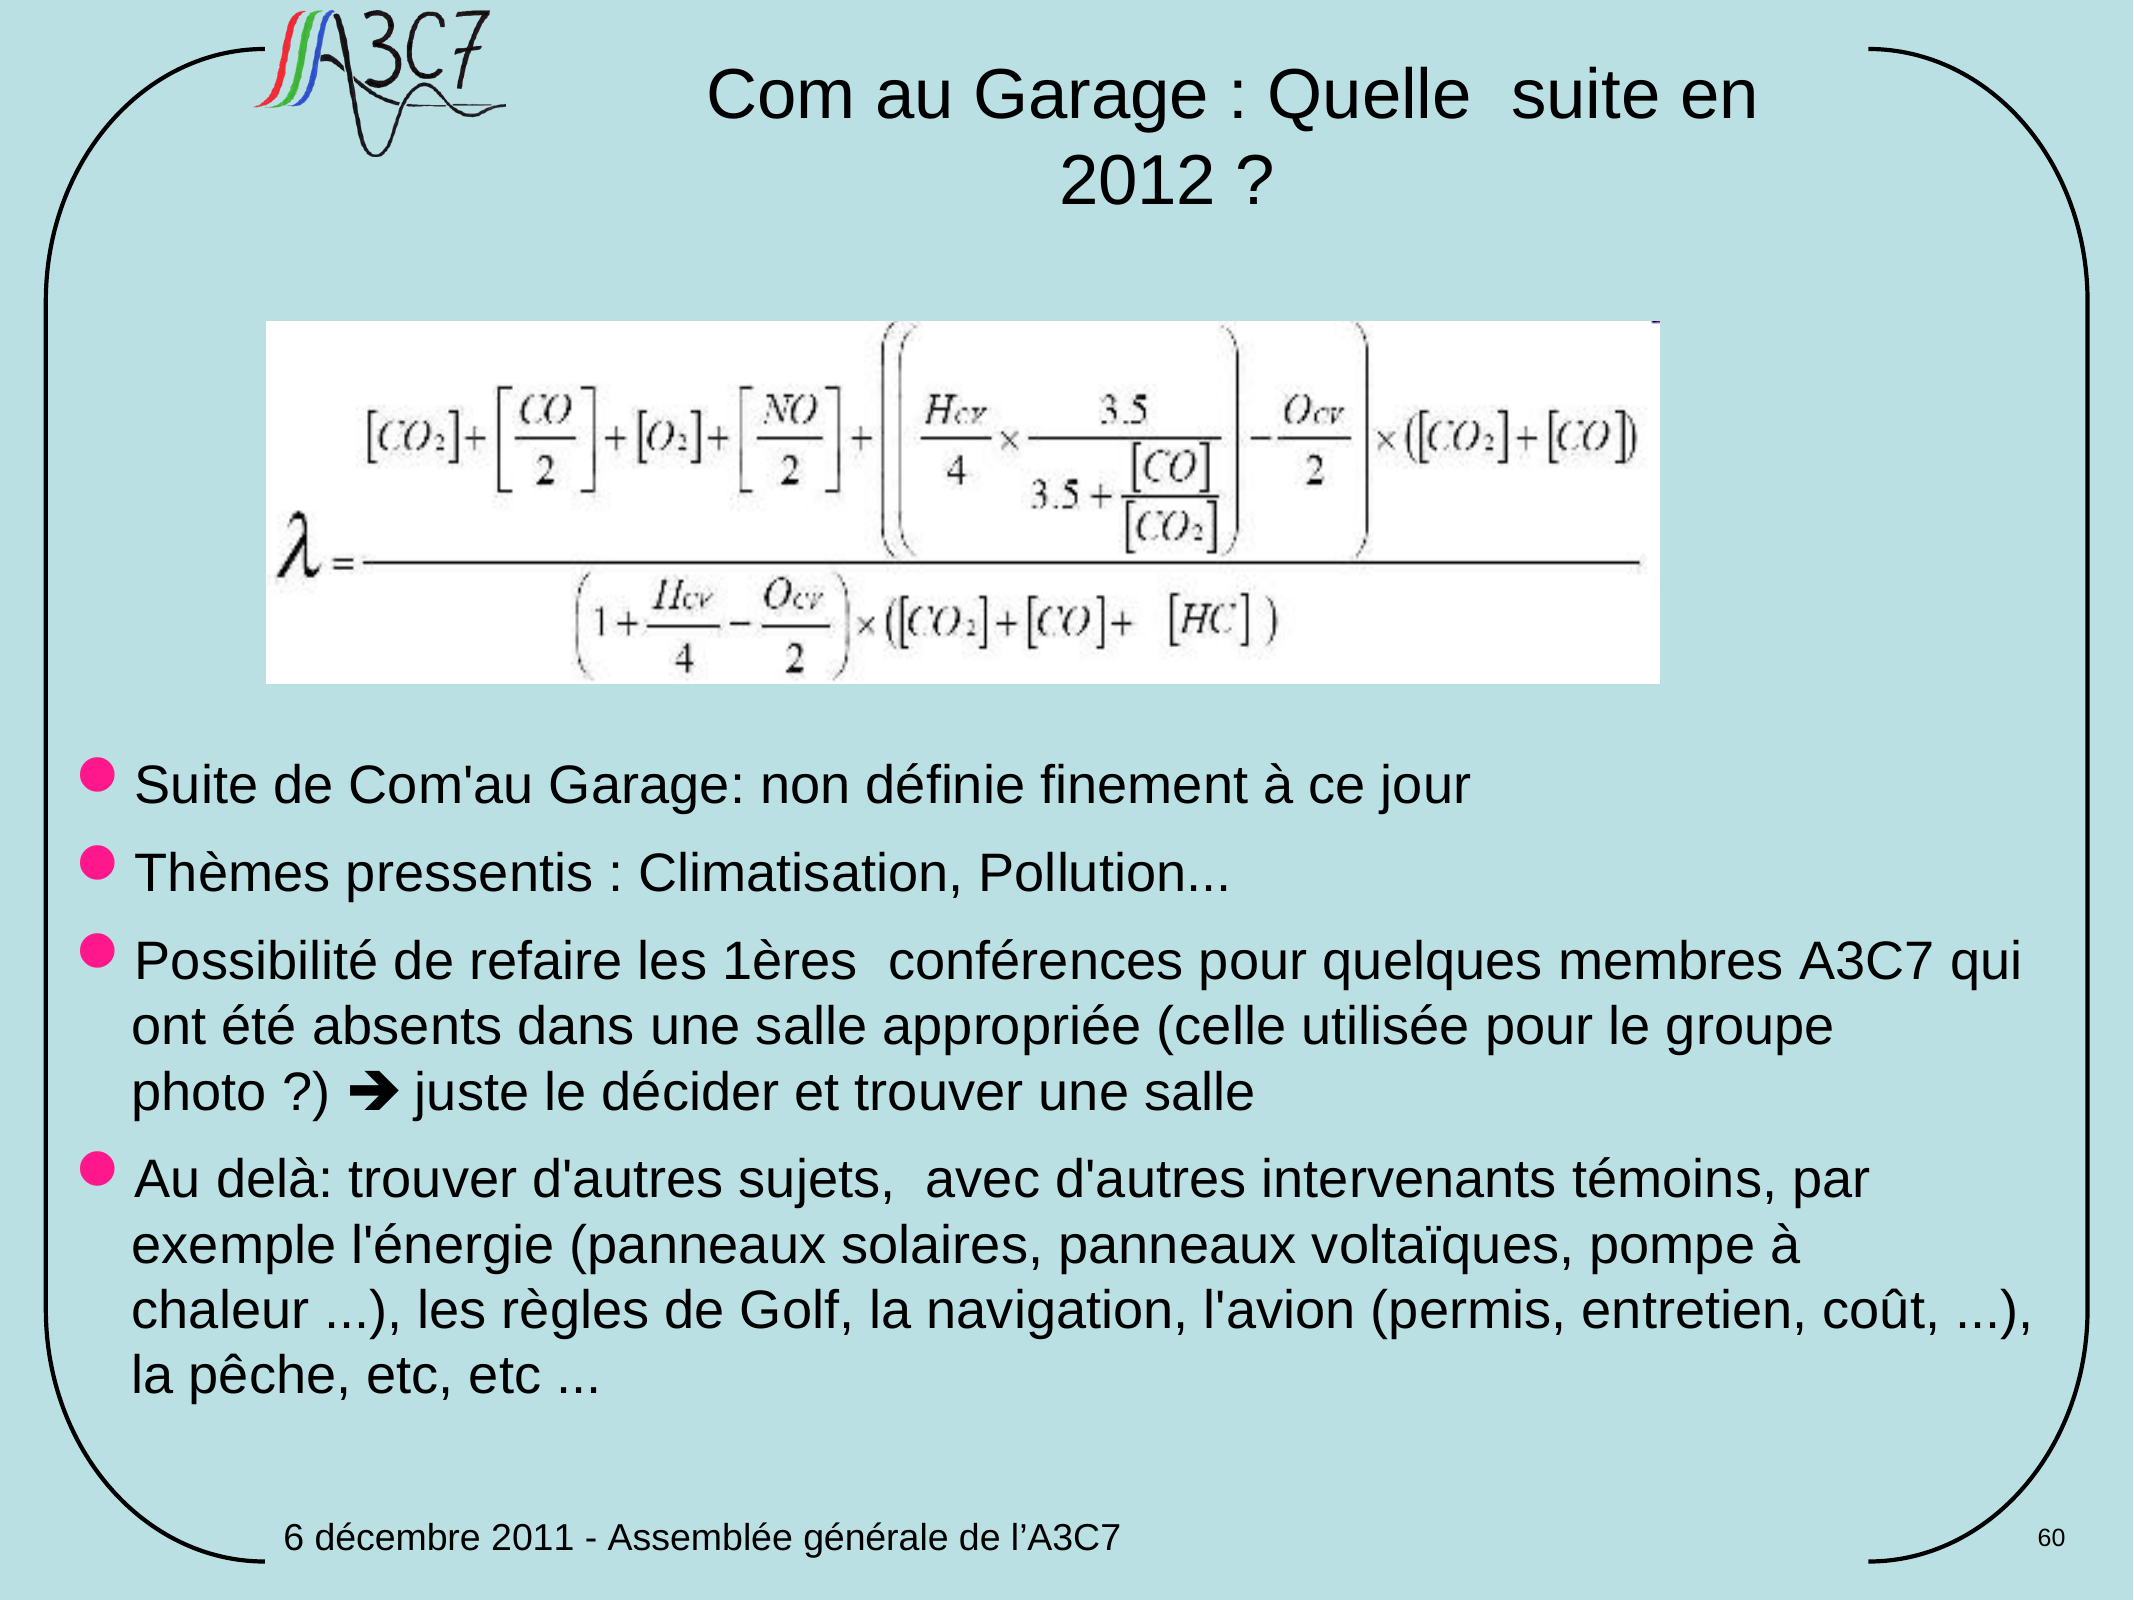

# Com au Garage : Quelle suite en 2012 ?
Suite de Com'au Garage: non définie finement à ce jour
Thèmes pressentis : Climatisation, Pollution...
Possibilité de refaire les 1ères conférences pour quelques membres A3C7 qui ont été absents dans une salle appropriée (celle utilisée pour le groupe photo ?)  juste le décider et trouver une salle
Au delà: trouver d'autres sujets, avec d'autres intervenants témoins, par exemple l'énergie (panneaux solaires, panneaux voltaïques, pompe à chaleur ...), les règles de Golf, la navigation, l'avion (permis, entretien, coût, ...), la pêche, etc, etc ...
6 décembre 2011 - Assemblée générale de l’A3C7
60